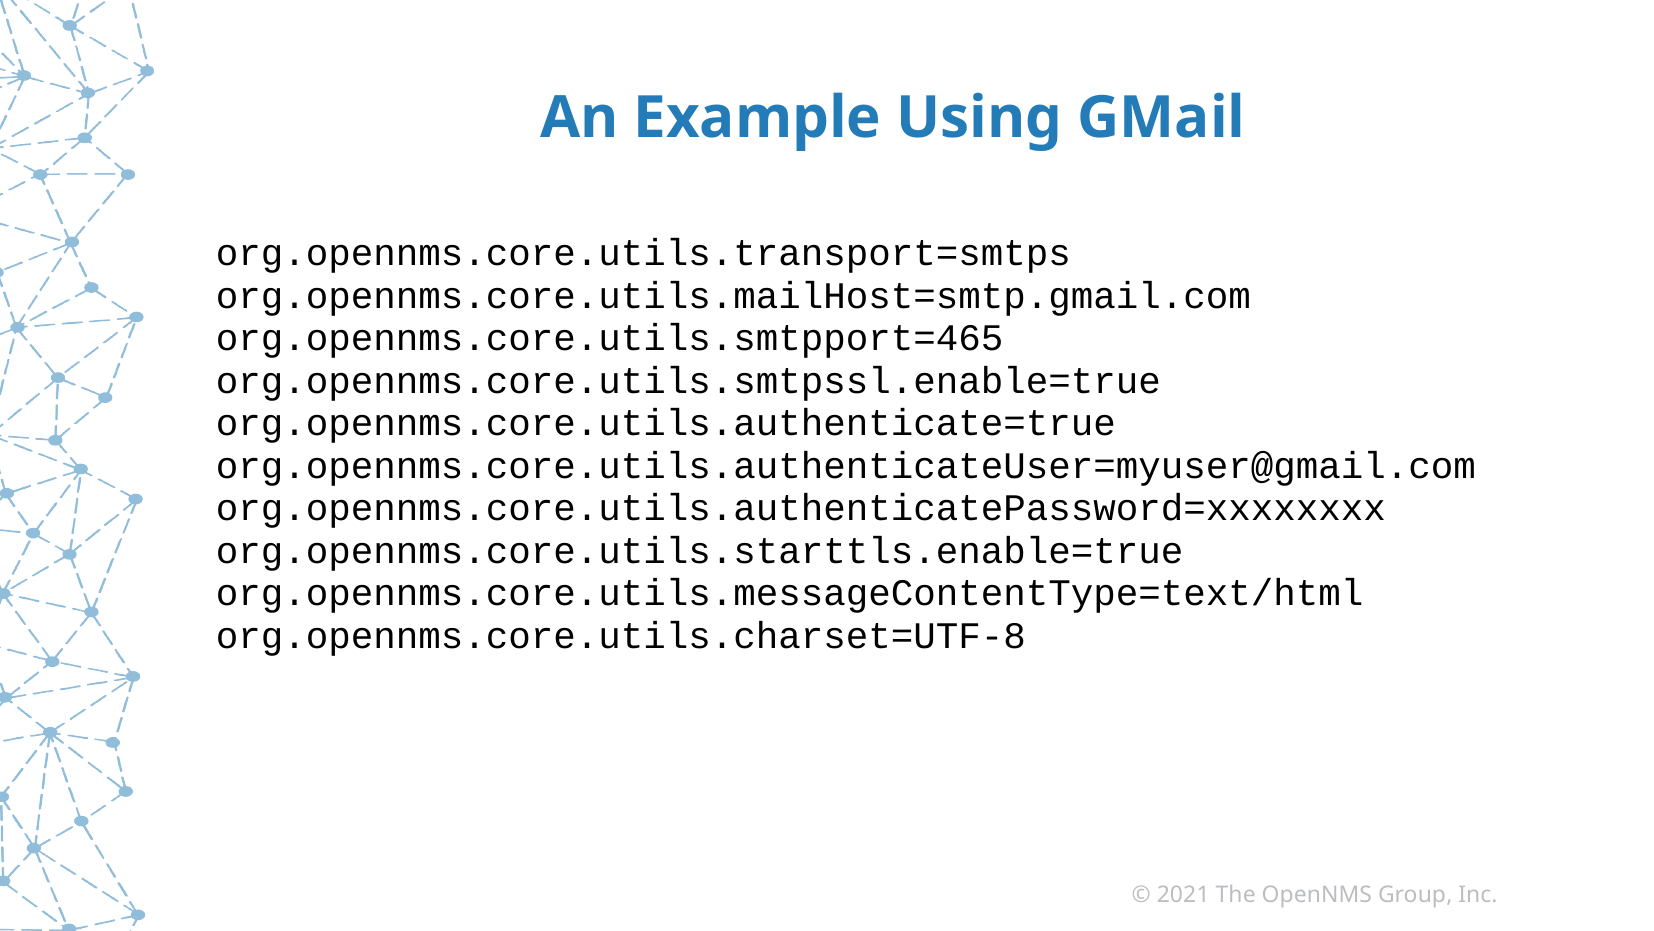

# An Example Using GMail
org.opennms.core.utils.transport=smtps
org.opennms.core.utils.mailHost=smtp.gmail.com
org.opennms.core.utils.smtpport=465
org.opennms.core.utils.smtpssl.enable=true
org.opennms.core.utils.authenticate=true
org.opennms.core.utils.authenticateUser=myuser@gmail.com
org.opennms.core.utils.authenticatePassword=xxxxxxxx
org.opennms.core.utils.starttls.enable=true
org.opennms.core.utils.messageContentType=text/html
org.opennms.core.utils.charset=UTF-8